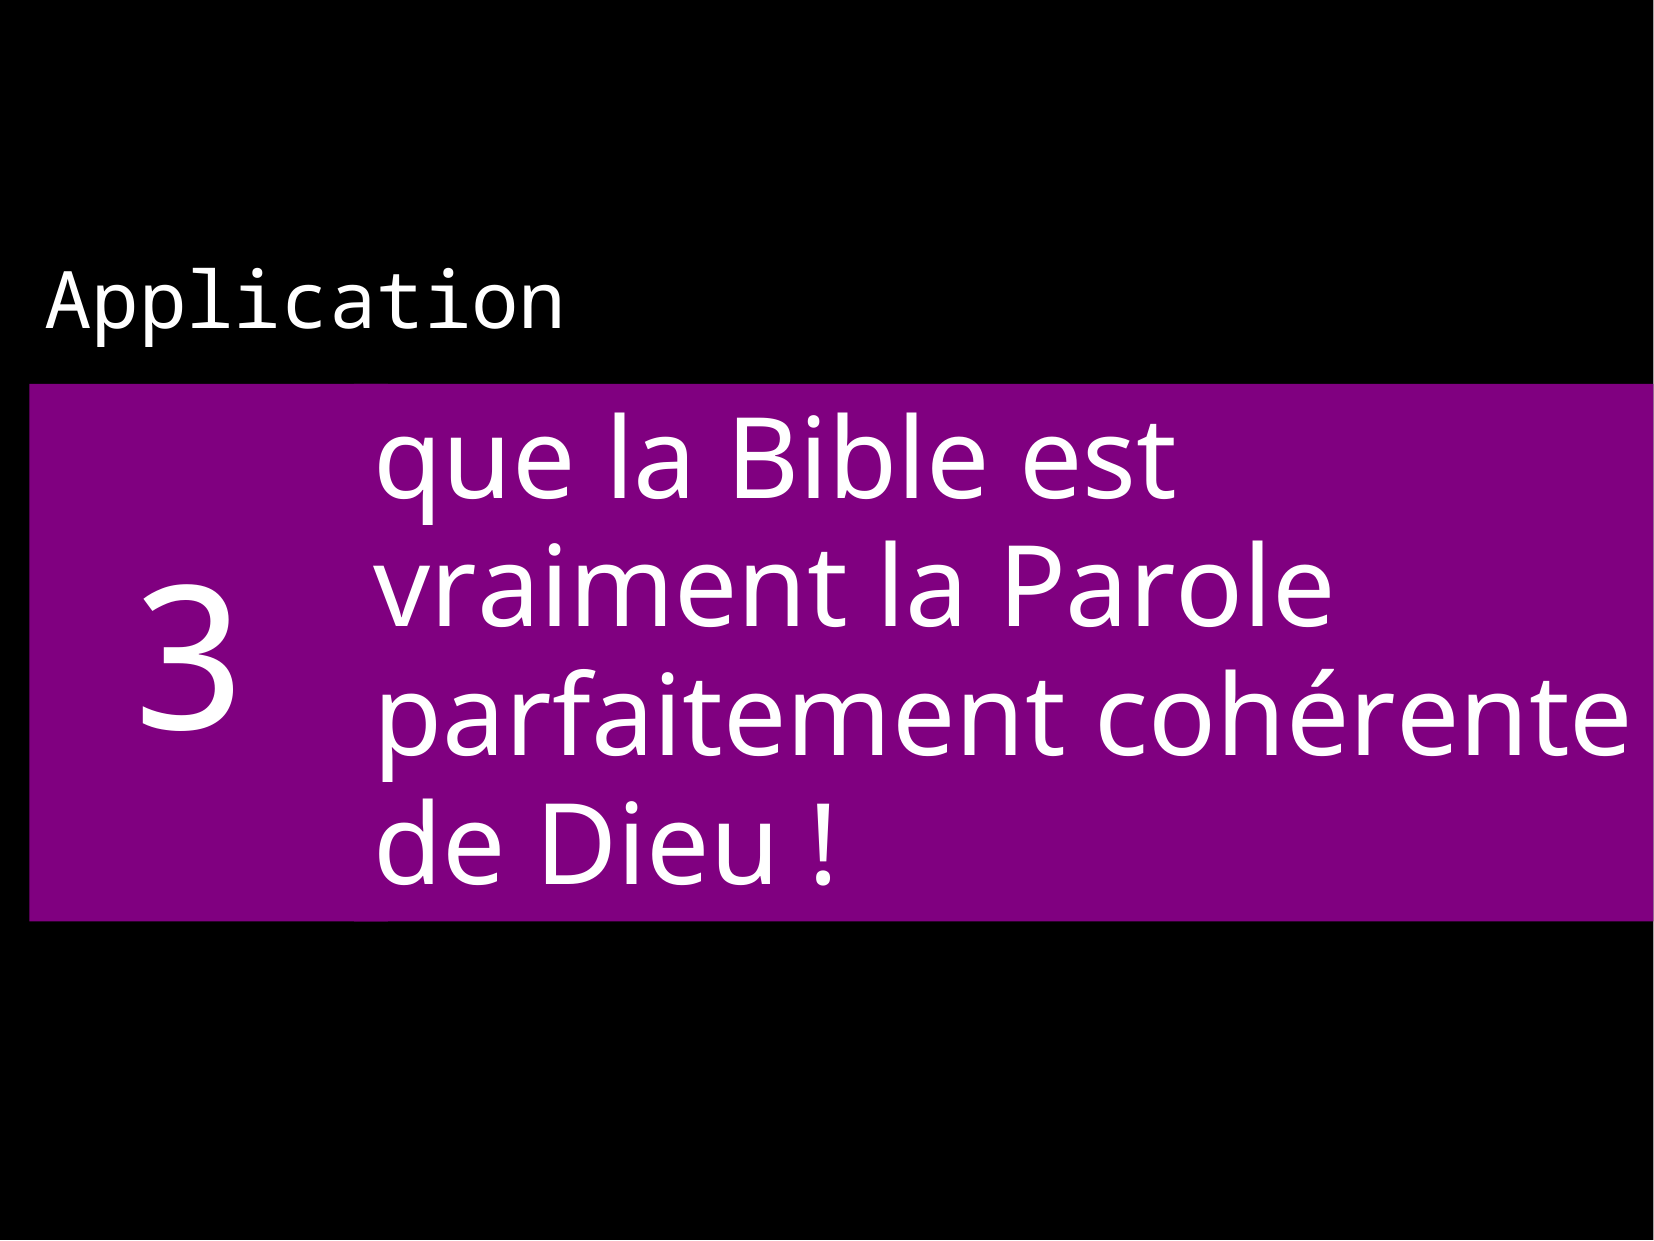

Application
que la Bible est vraiment la Parole parfaitement cohérente de Dieu !
3